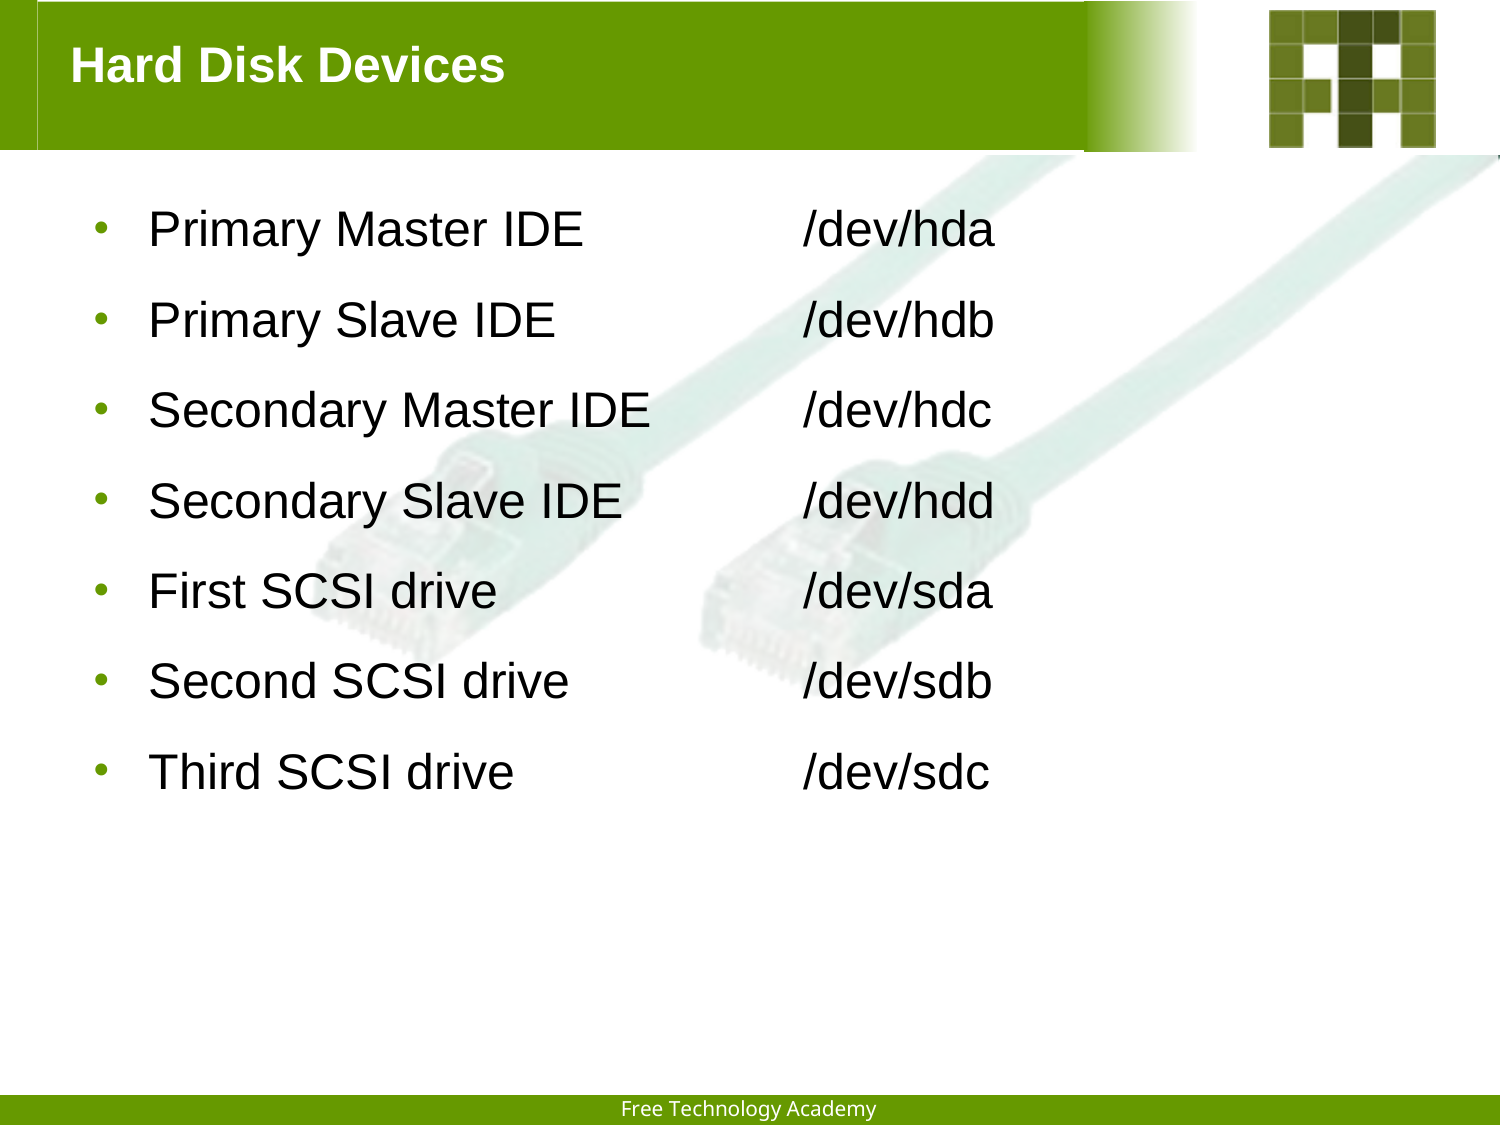

# Hard Disk Devices
Primary Master IDE		/dev/hda
Primary Slave IDE		/dev/hdb
Secondary Master IDE		/dev/hdc
Secondary Slave IDE		/dev/hdd
First SCSI drive			/dev/sda
Second SCSI drive		/dev/sdb
Third SCSI drive		/dev/sdc